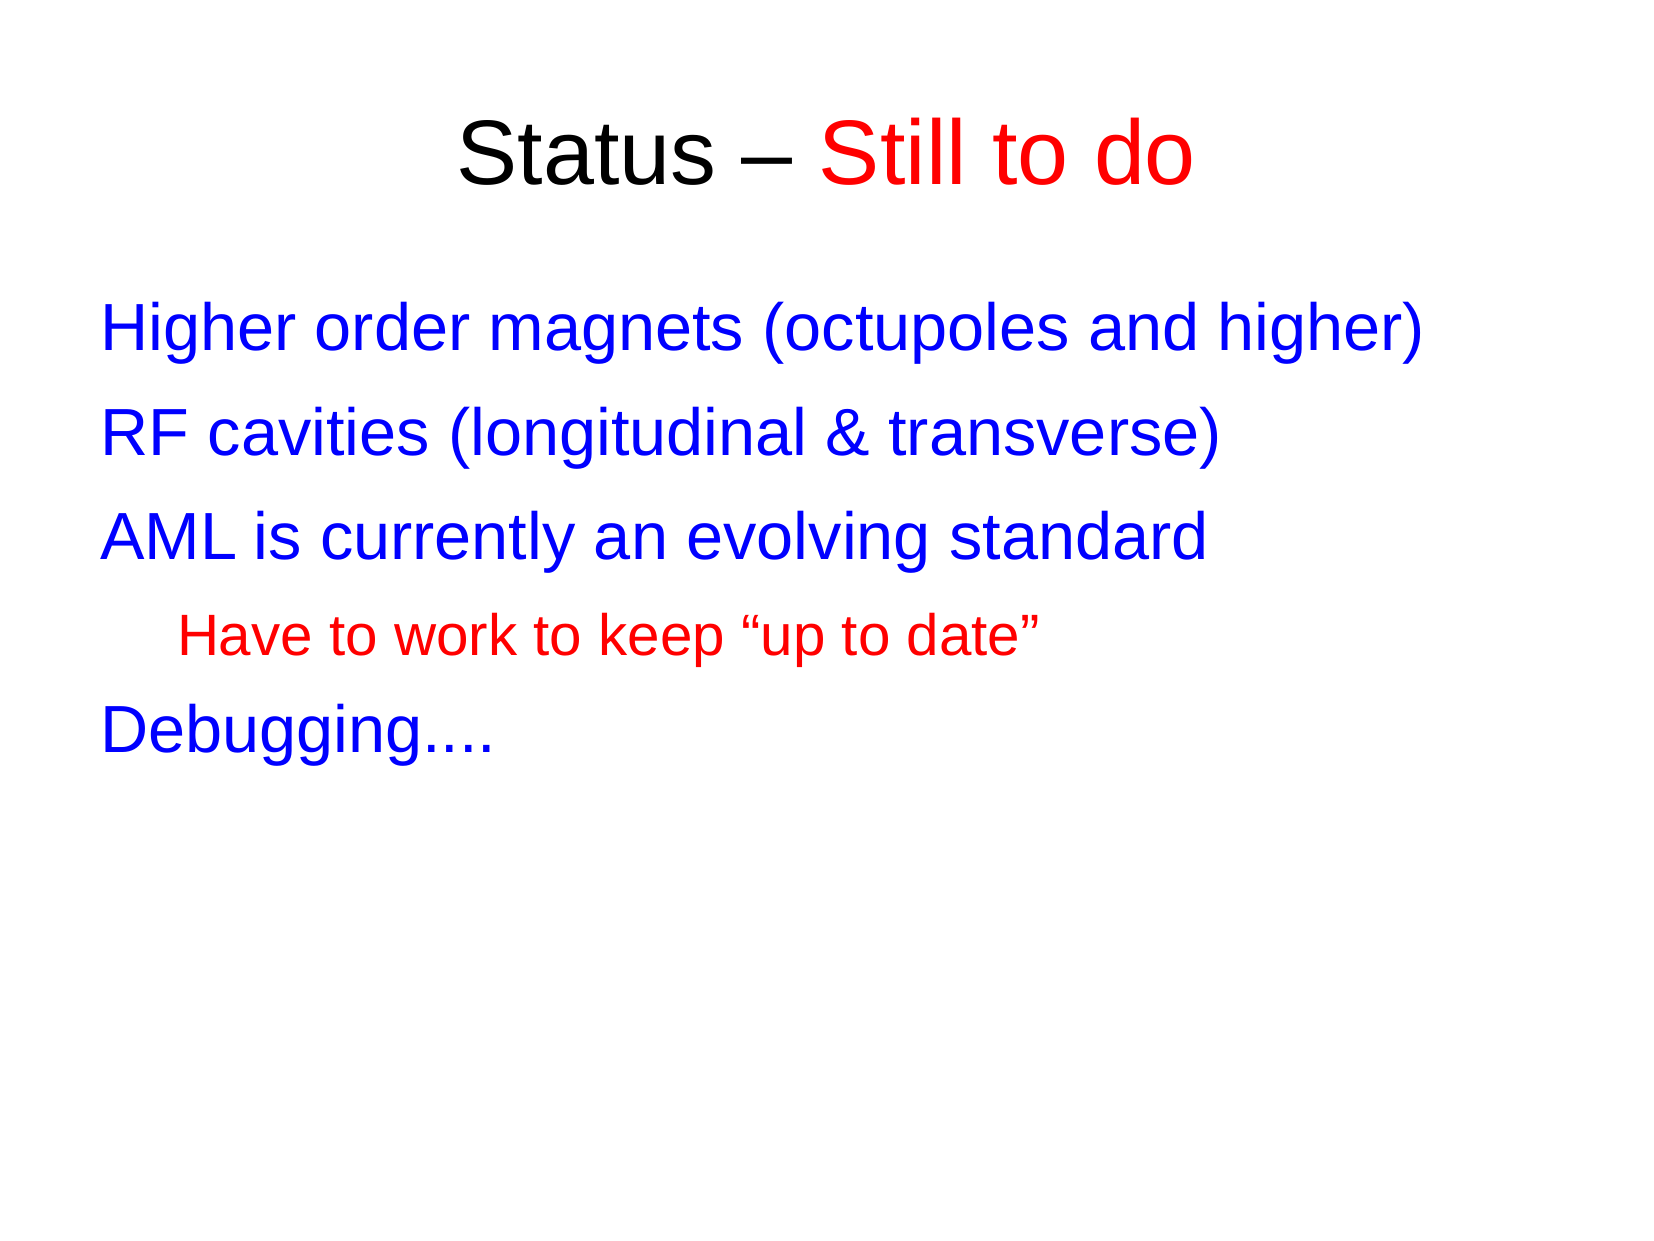

# Status – Still to do
Higher order magnets (octupoles and higher)
RF cavities (longitudinal & transverse)
AML is currently an evolving standard
Have to work to keep “up to date”
Debugging....